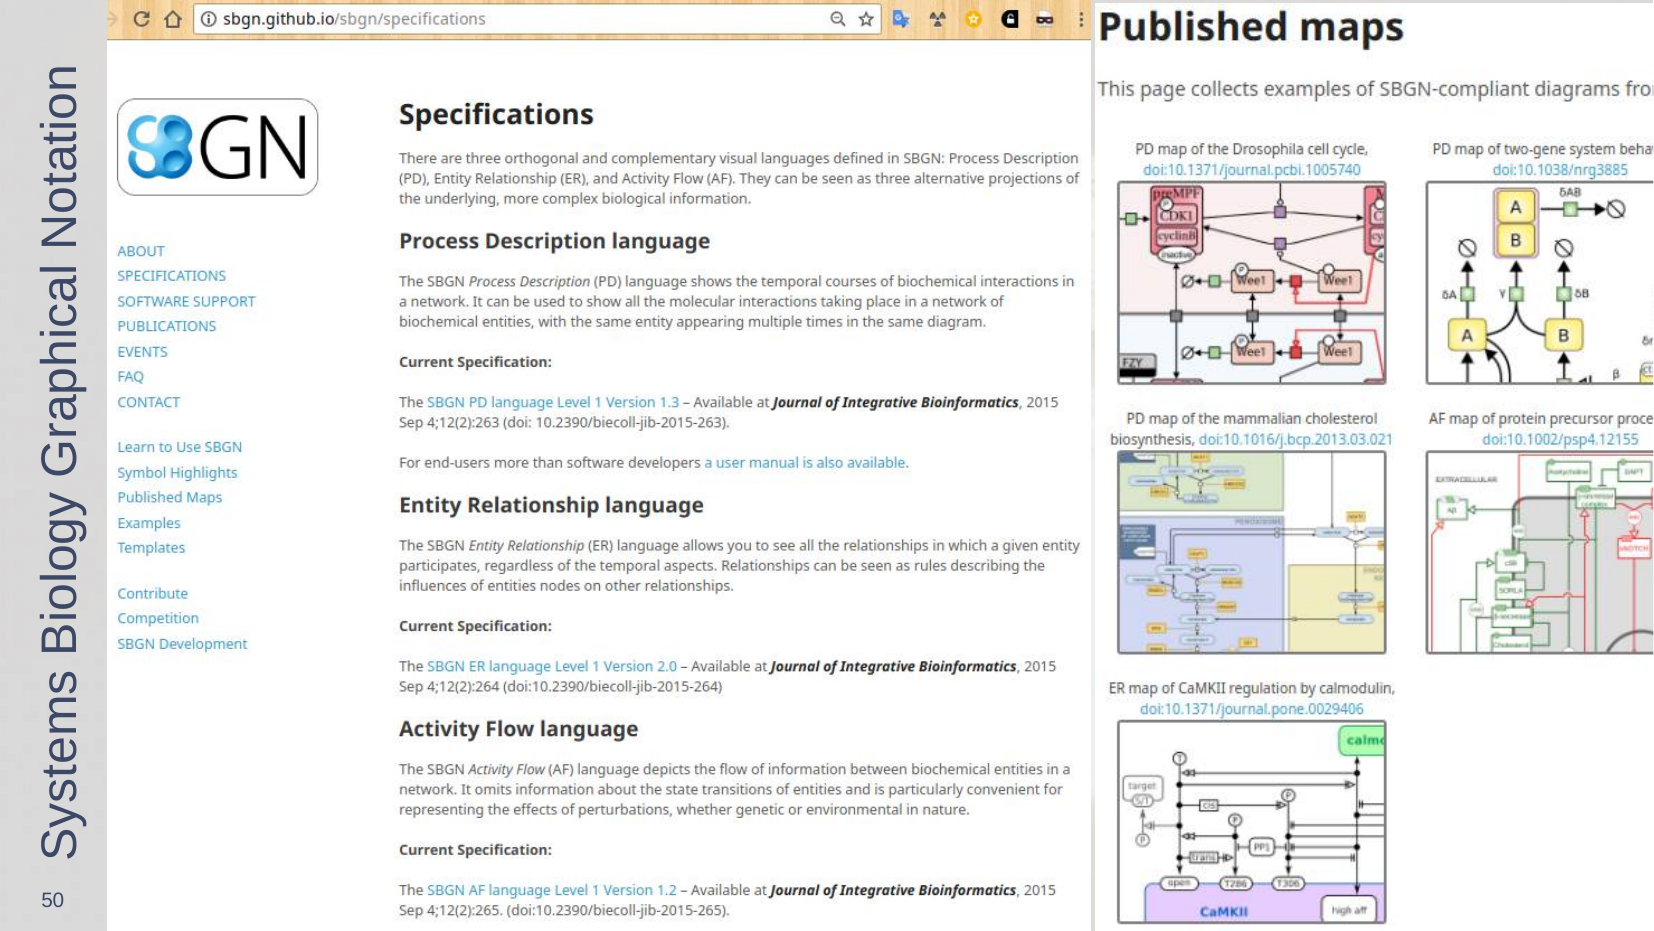

# Systems Biology Graphical Notation
Evolving Pattern Language towards an Affordance Language
May 2018
50